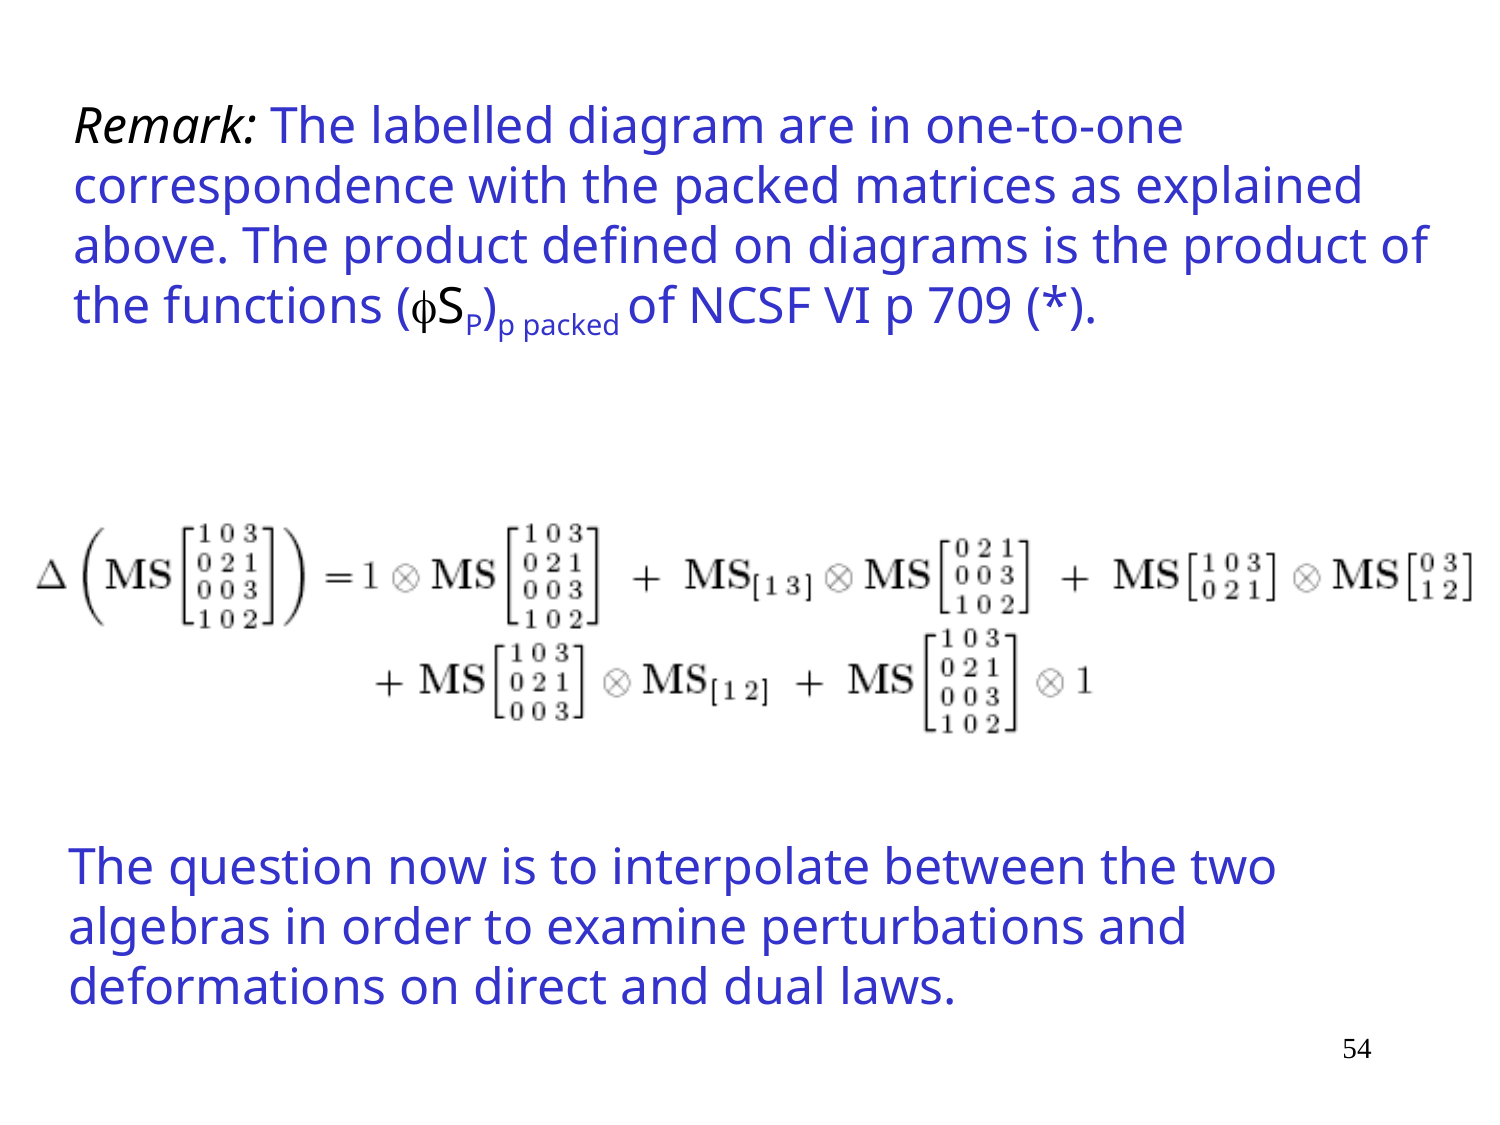

Remark: The labelled diagram are in one-to-one correspondence with the packed matrices as explained above. The product defined on diagrams is the product of the functions (SP)p packed of NCSF VI p 709 (*).
The question now is to interpolate between the two
algebras in order to examine perturbations and
deformations on direct and dual laws.
54